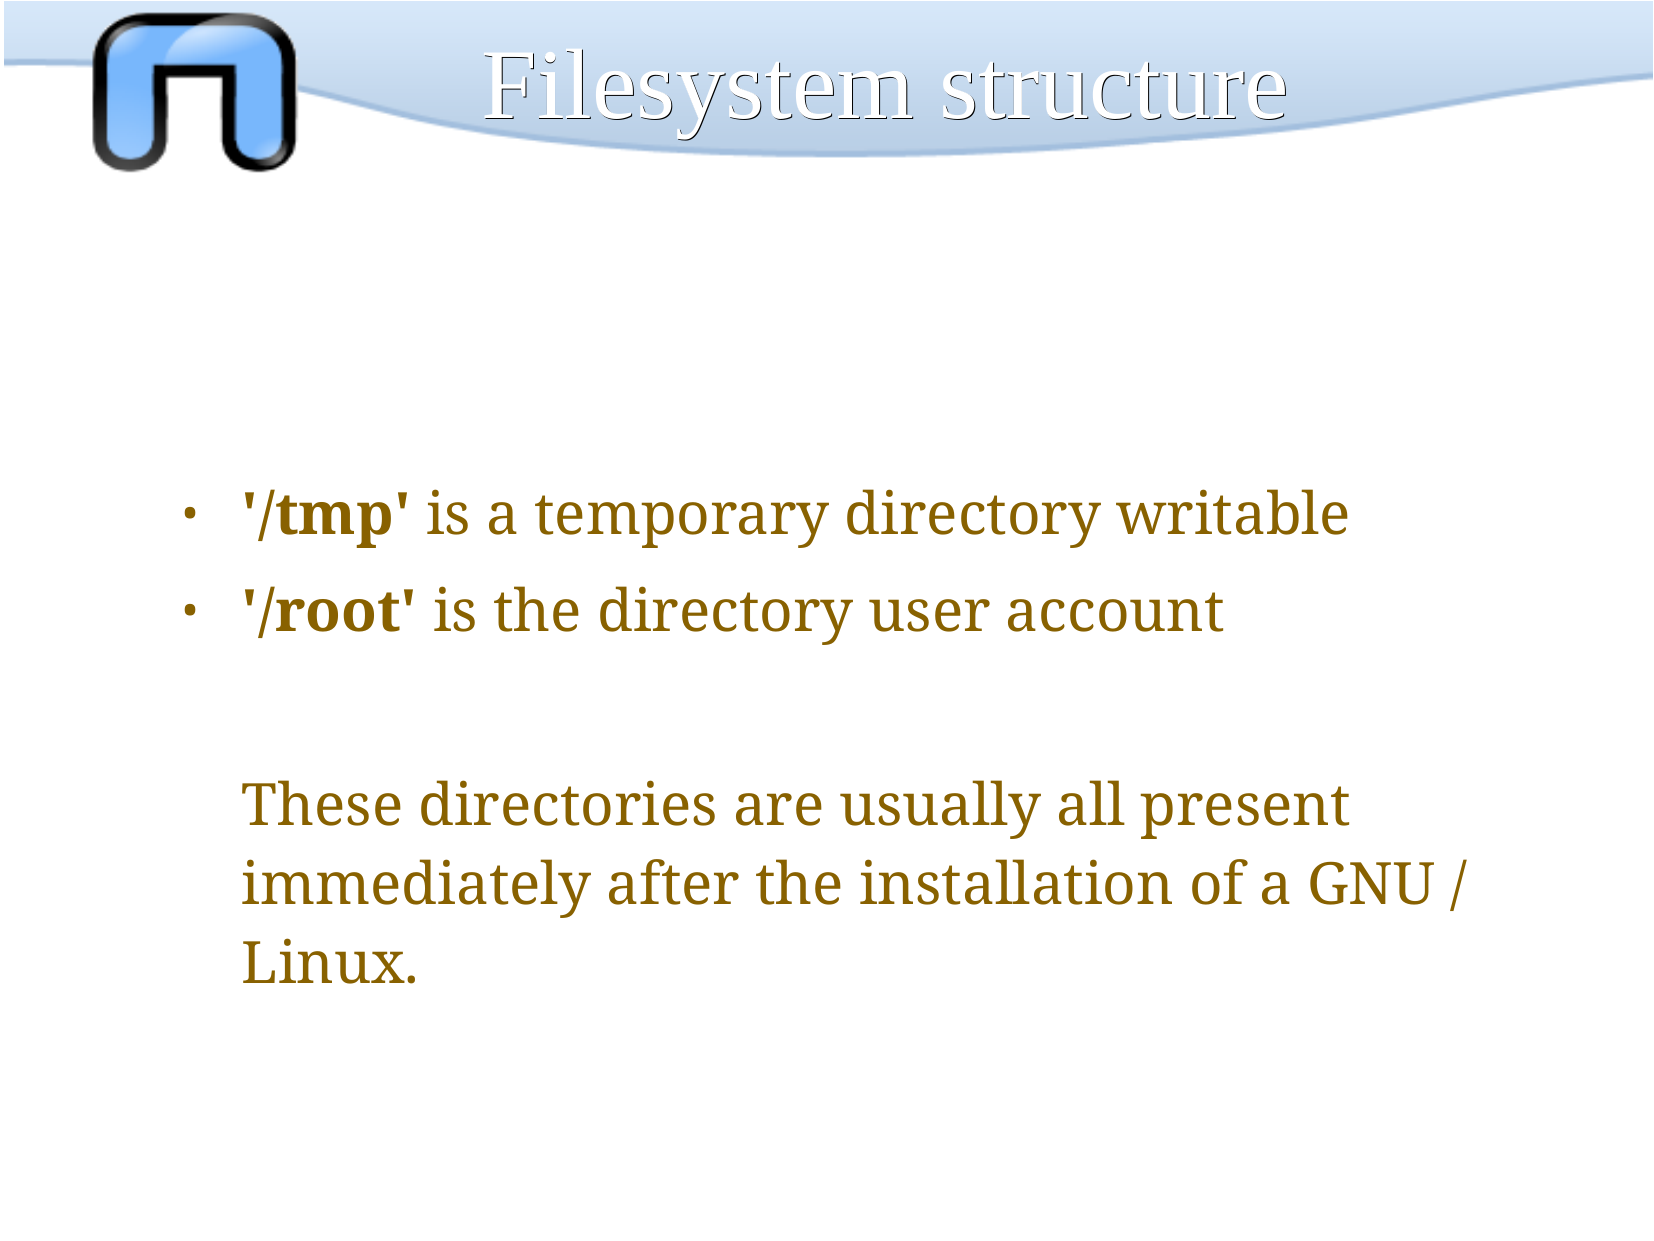

Filesystem structure
# '/tmp' is a temporary directory writable
'/root' is the directory user account
These directories are usually all present immediately after the installation of a GNU / Linux.